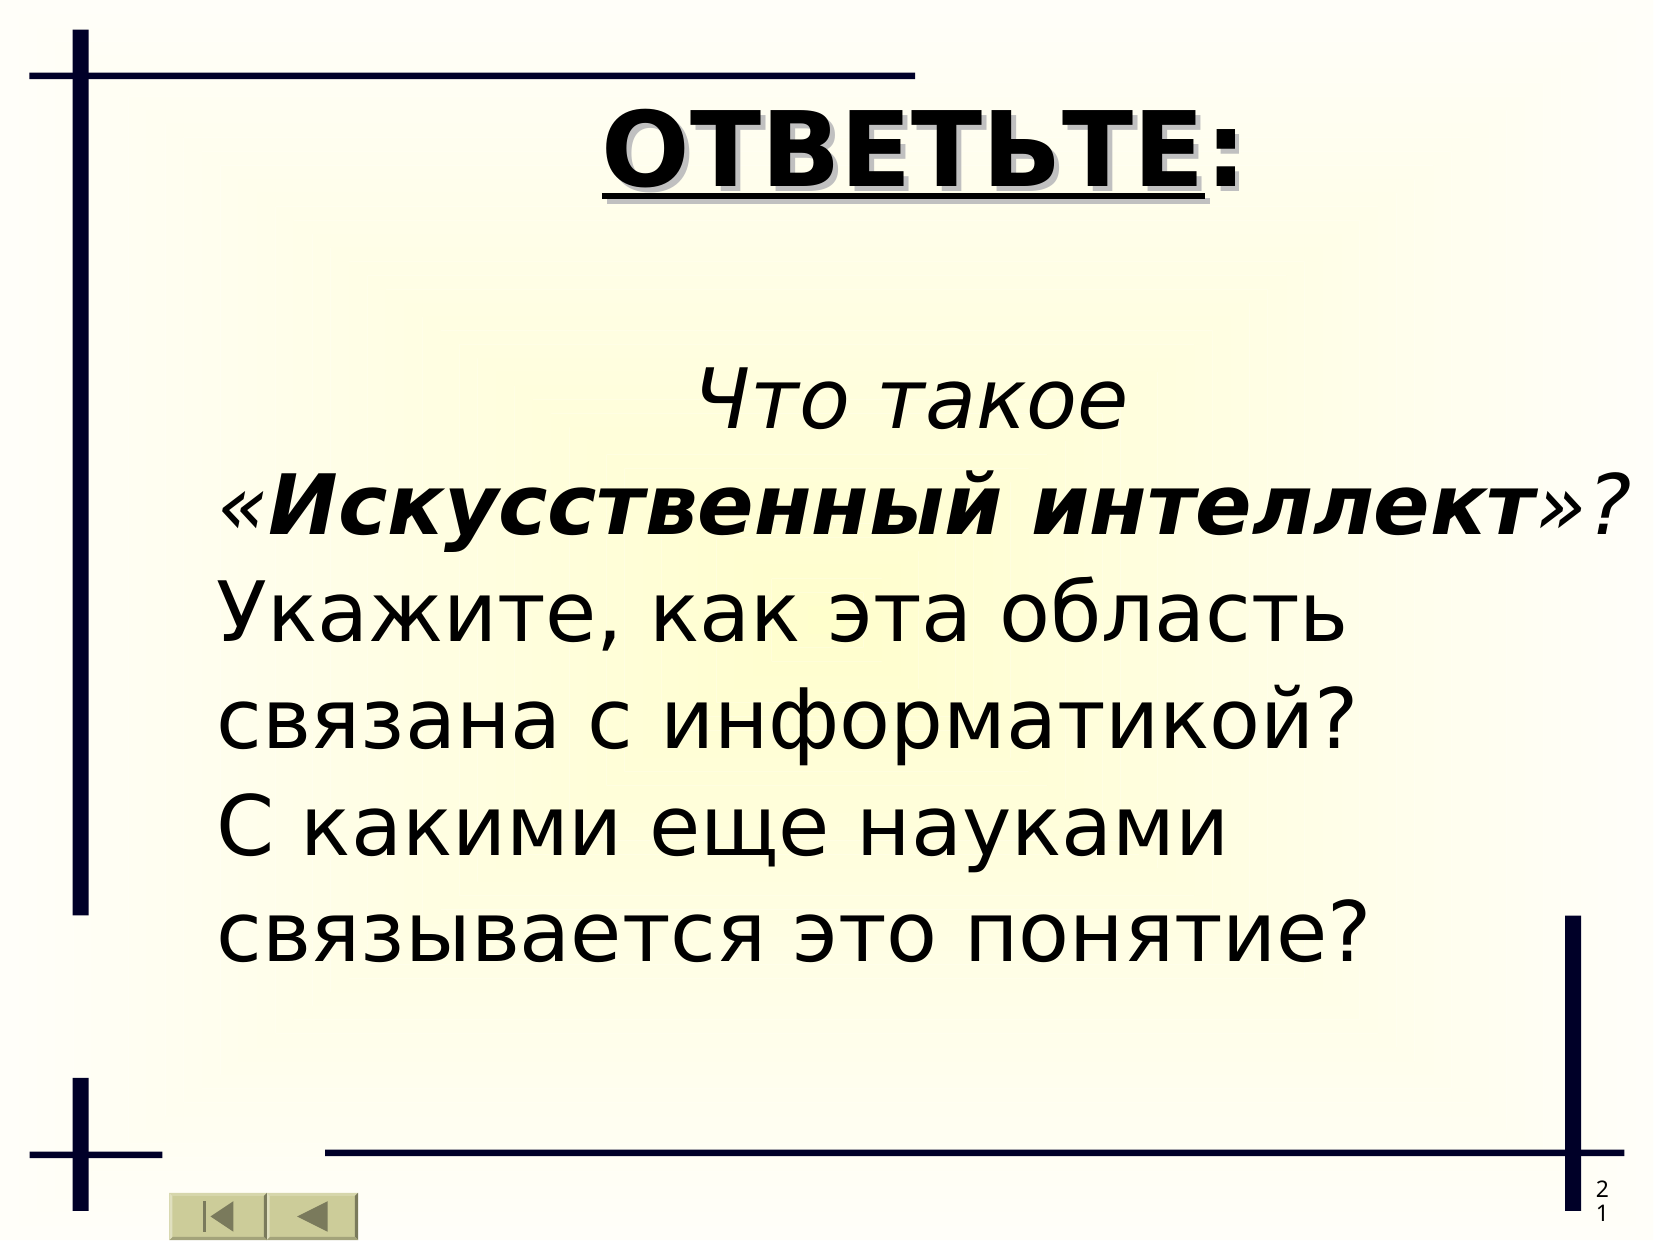

ОТВЕТЬТЕ:
Что такое
«Искусственный интеллект»?
Укажите, как эта область связана с информатикой?
С какими еще науками связывается это понятие?